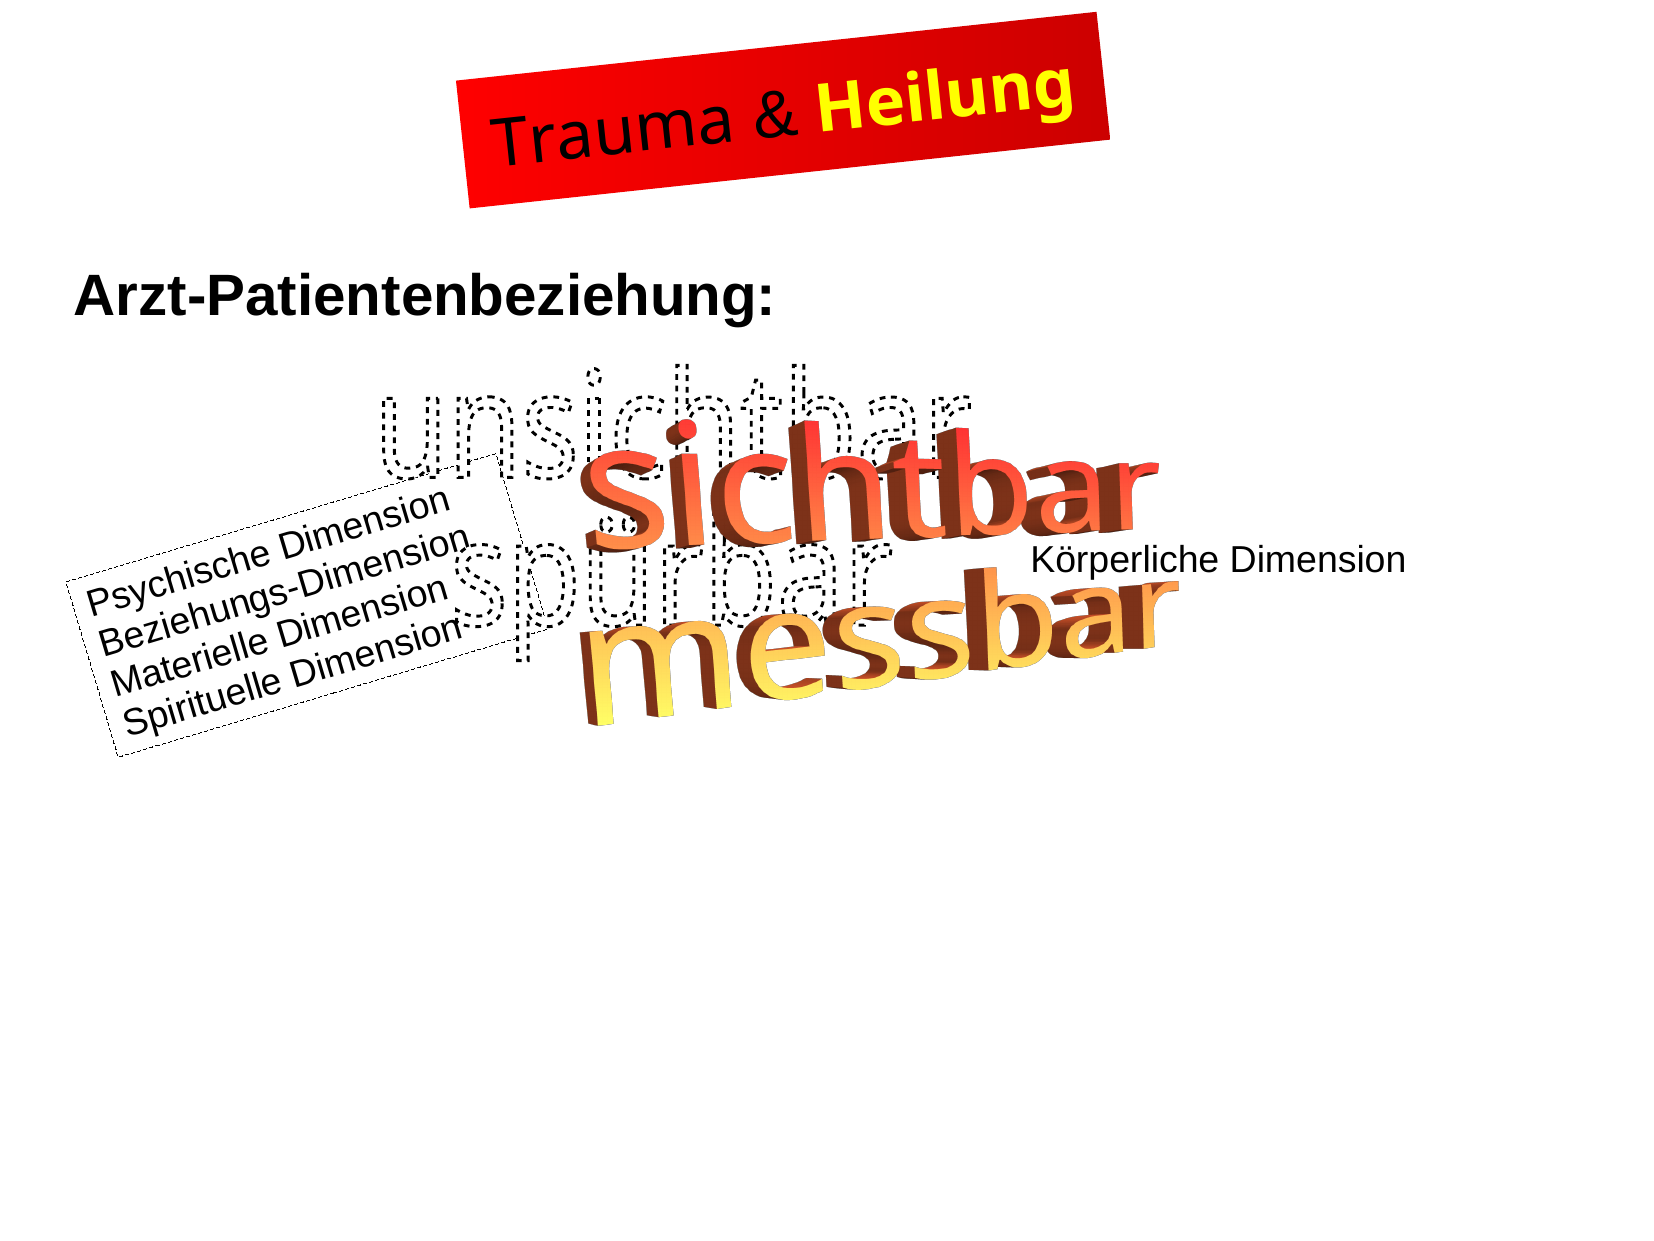

# Trauma & Heilung
Arzt-Patientenbeziehung:
unsichtbar
spürbar
sichtbar
messbar
Psychische Dimension
Beziehungs-Dimension
Materielle Dimension
Spirituelle Dimension
Körperliche Dimension